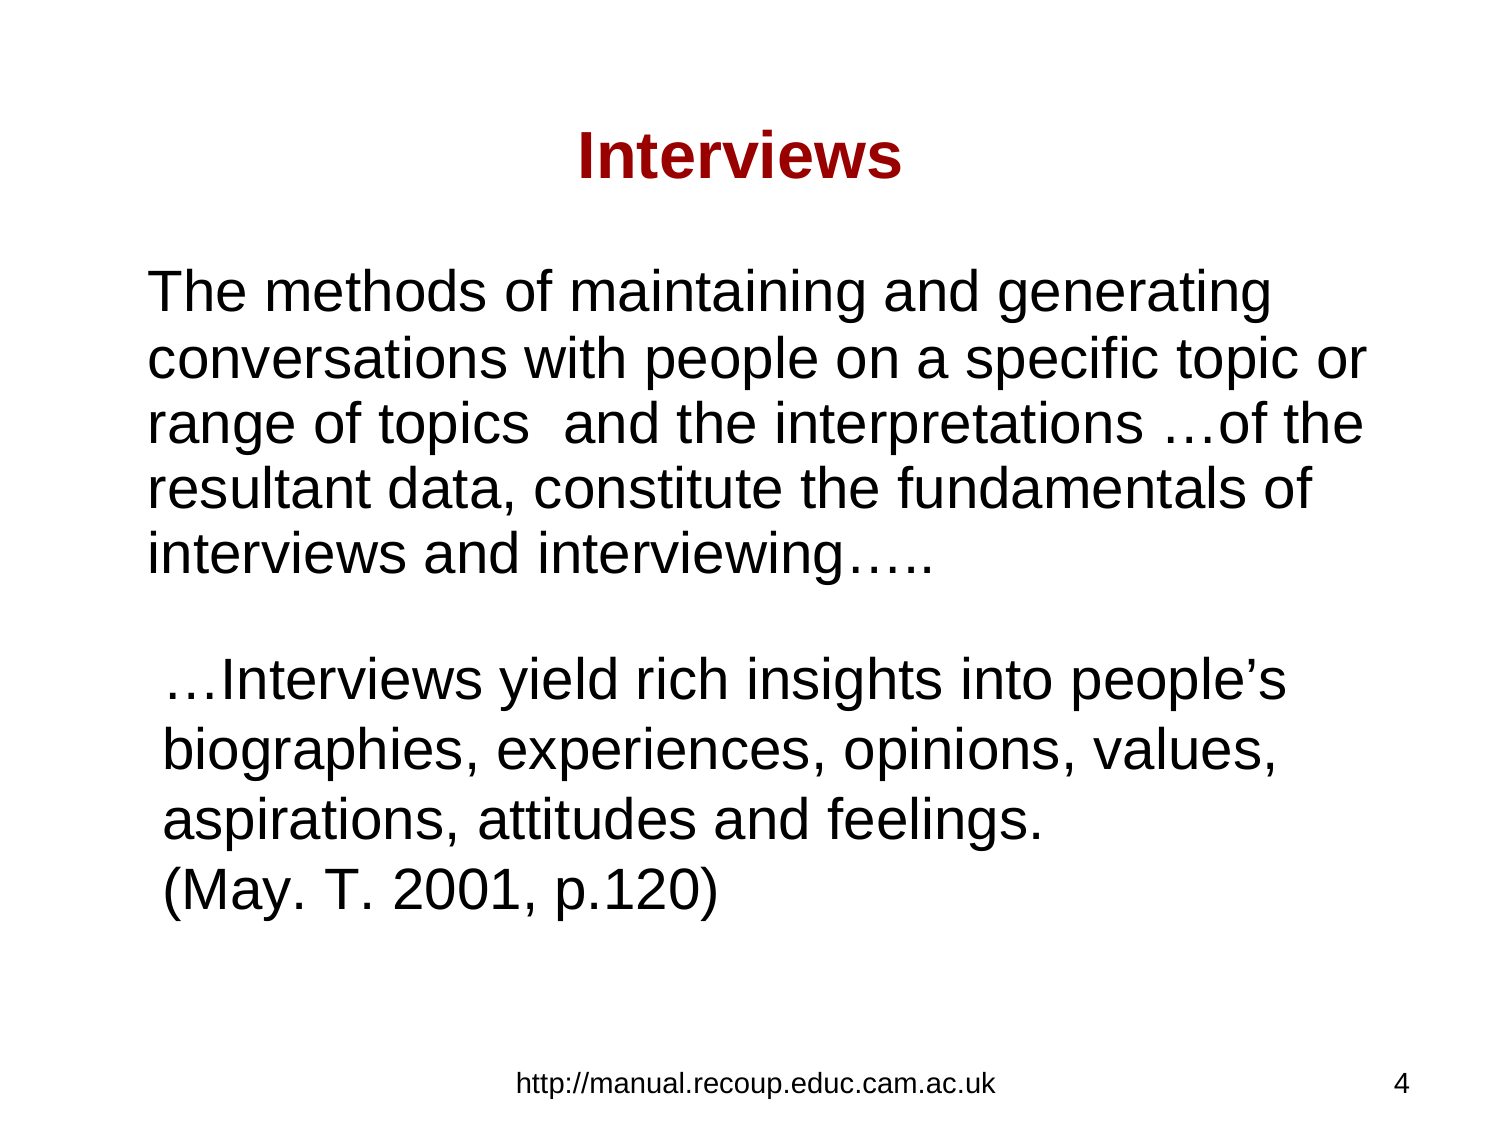

# Interviews
	The methods of maintaining and generating conversations with people on a specific topic or range of topics and the interpretations …of the resultant data, constitute the fundamentals of interviews and interviewing…..
…Interviews yield rich insights into people’s biographies, experiences, opinions, values, aspirations, attitudes and feelings.
(May. T. 2001, p.120)
http://manual.recoup.educ.cam.ac.uk
4